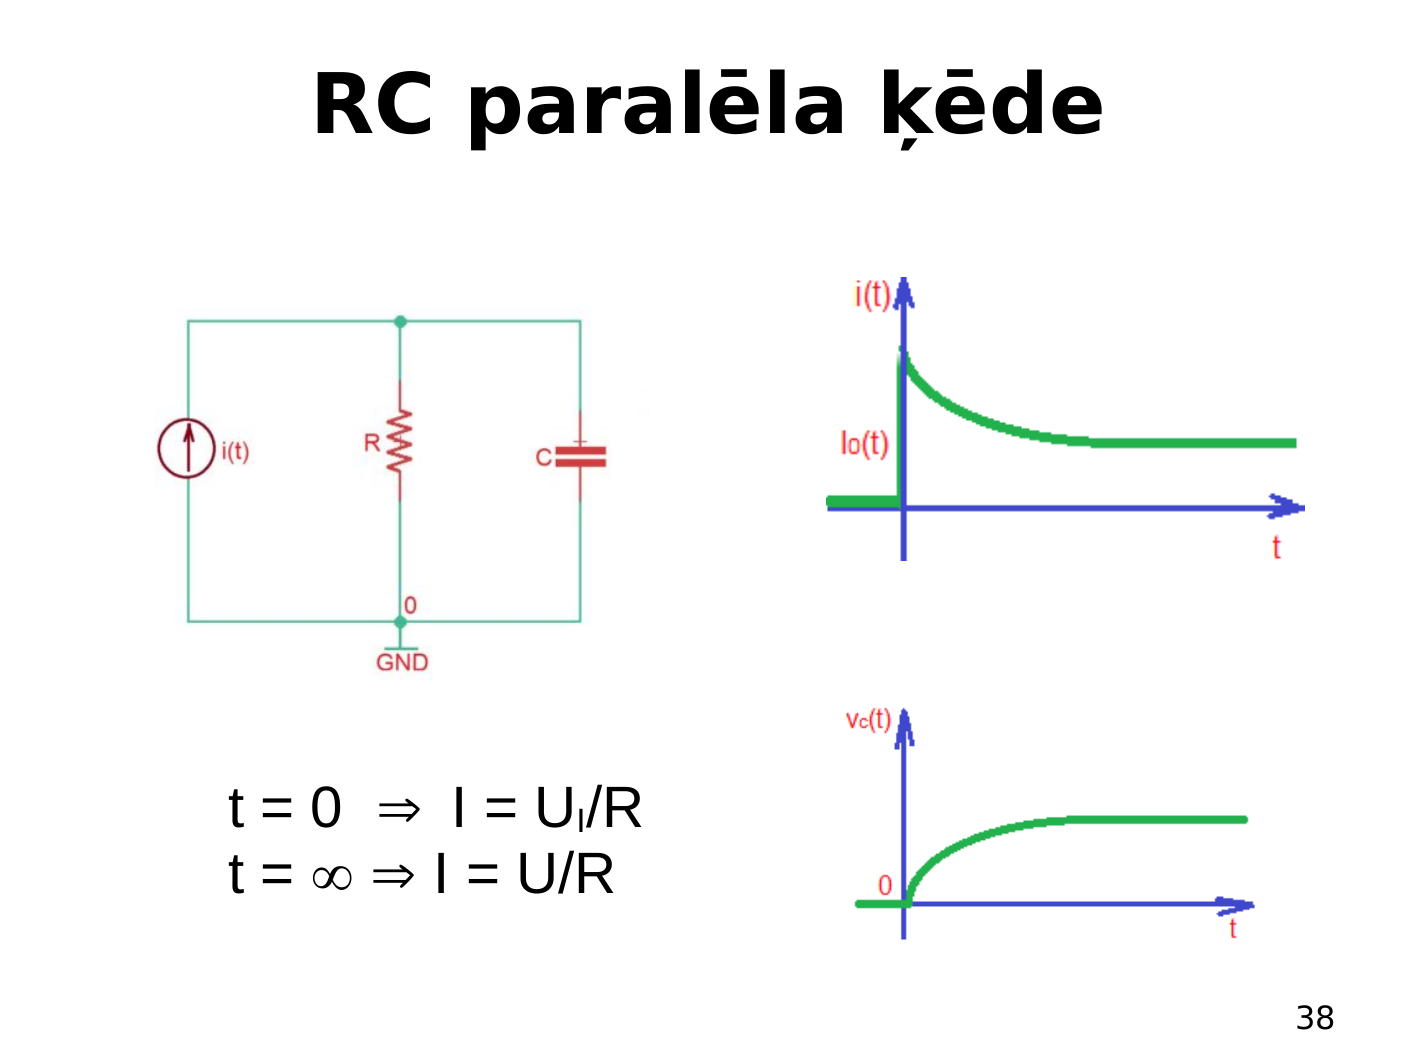

# RC paralēla ķēde
t = 0  I = UI/R
t =   I = U/R